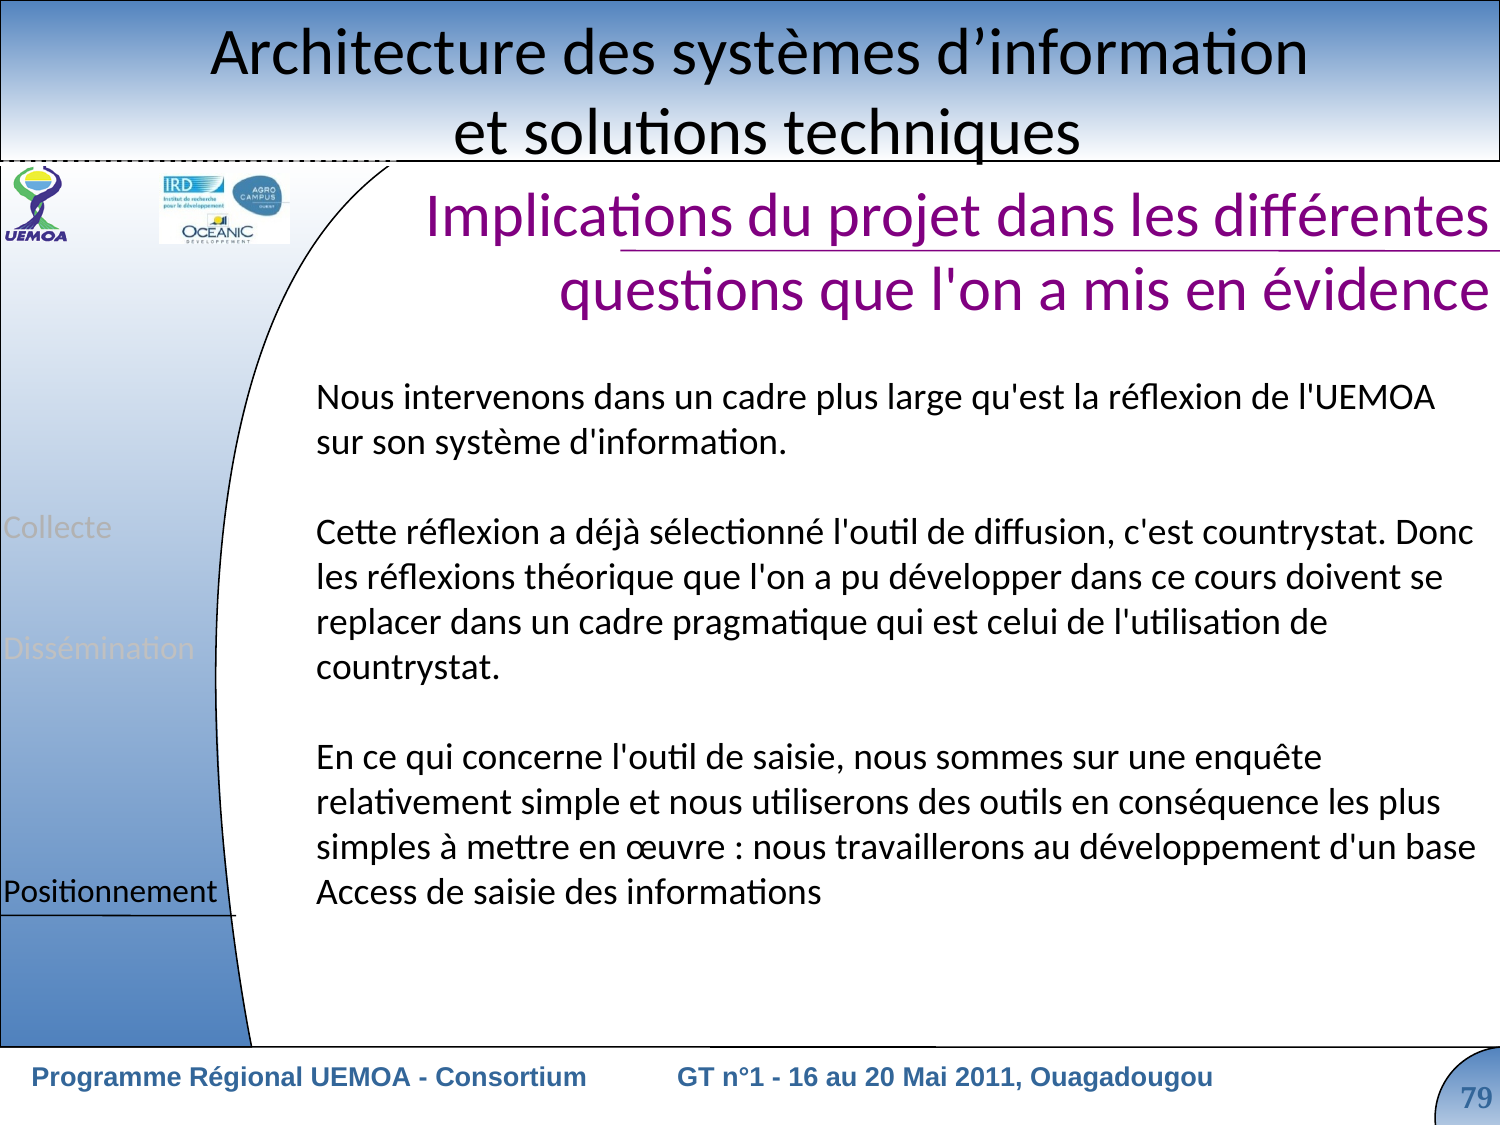

Architecture des systèmes d’information
et solutions techniques
Implications du projet dans les différentes questions que l'on a mis en évidence
Nous intervenons dans un cadre plus large qu'est la réflexion de l'UEMOA sur son système d'information.
Cette réflexion a déjà sélectionné l'outil de diffusion, c'est countrystat. Donc les réflexions théorique que l'on a pu développer dans ce cours doivent se replacer dans un cadre pragmatique qui est celui de l'utilisation de countrystat.
En ce qui concerne l'outil de saisie, nous sommes sur une enquête relativement simple et nous utiliserons des outils en conséquence les plus simples à mettre en œuvre : nous travaillerons au développement d'un base Access de saisie des informations
Collecte
Dissémination
Positionnement